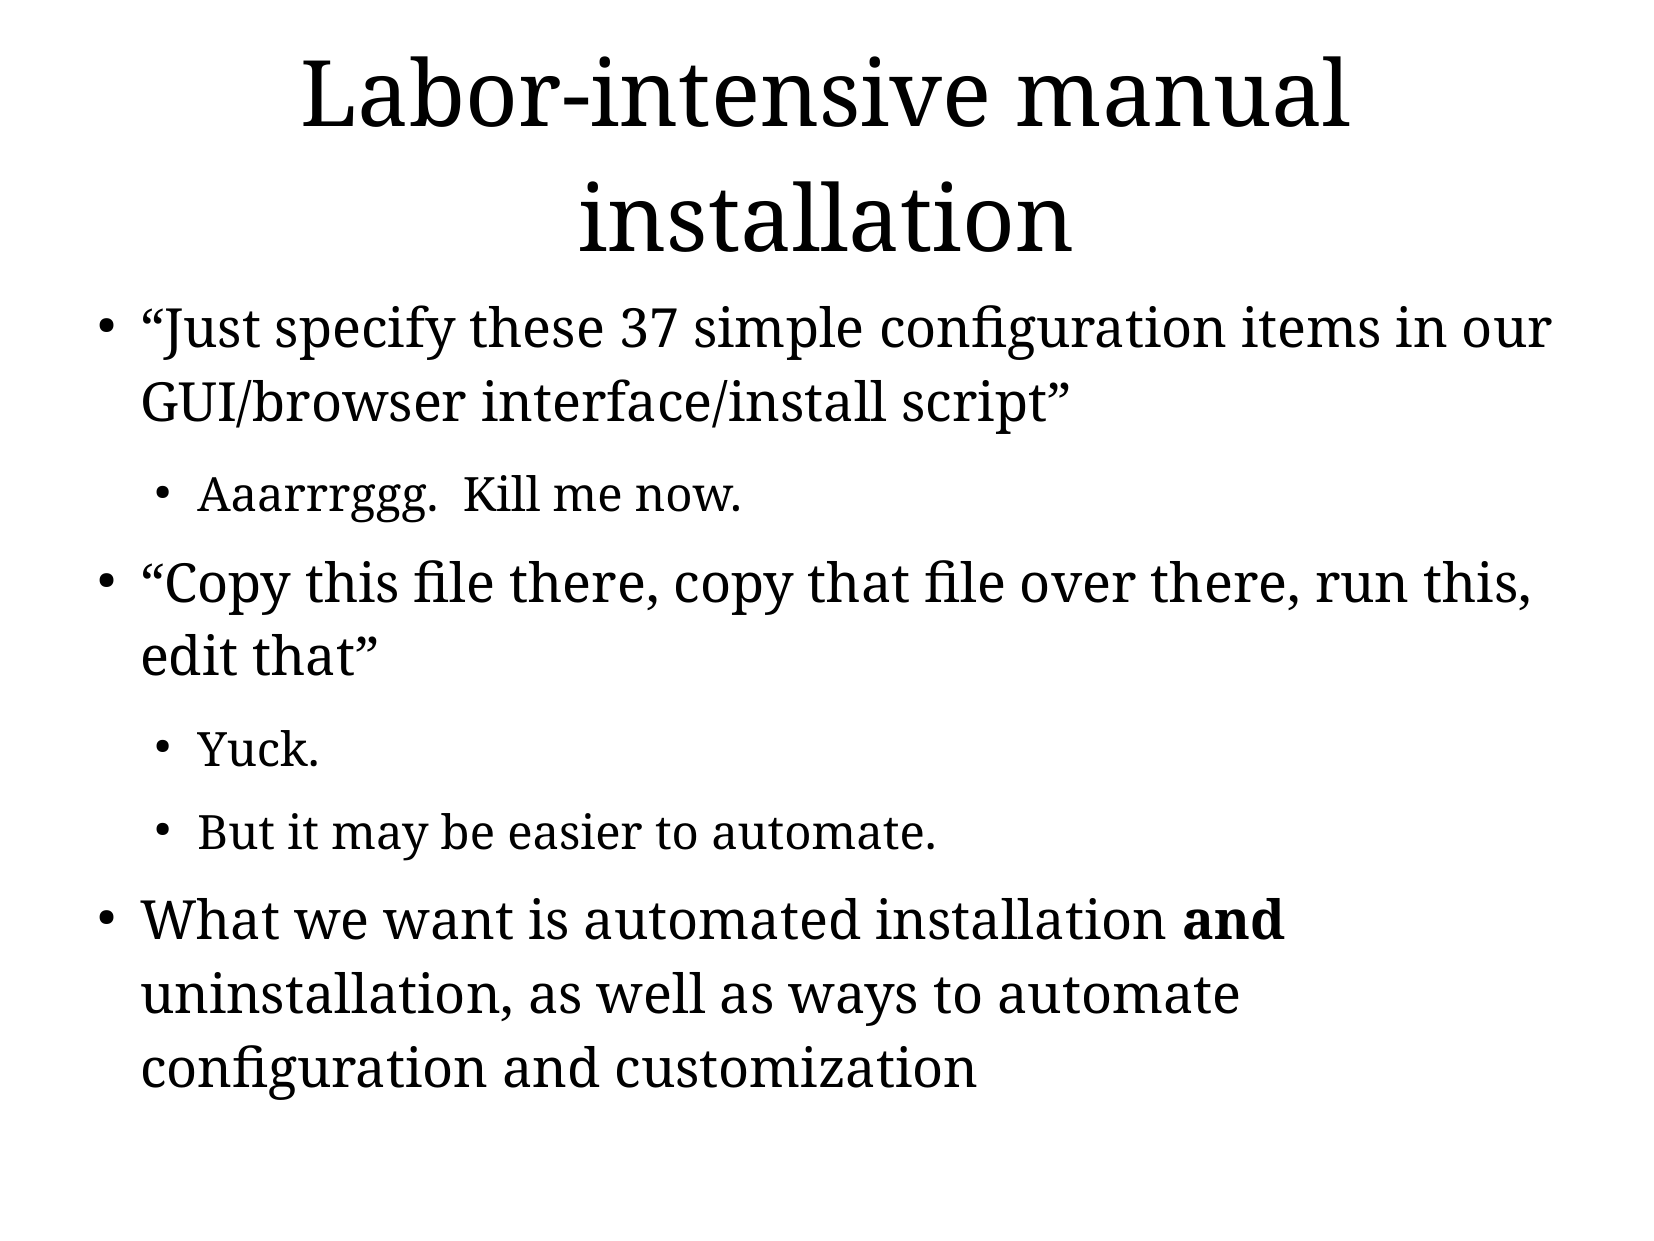

# Labor-intensive manual installation
“Just specify these 37 simple configuration items in our GUI/browser interface/install script”
Aaarrrggg. Kill me now.
“Copy this file there, copy that file over there, run this, edit that”
Yuck.
But it may be easier to automate.
What we want is automated installation and uninstallation, as well as ways to automate configuration and customization